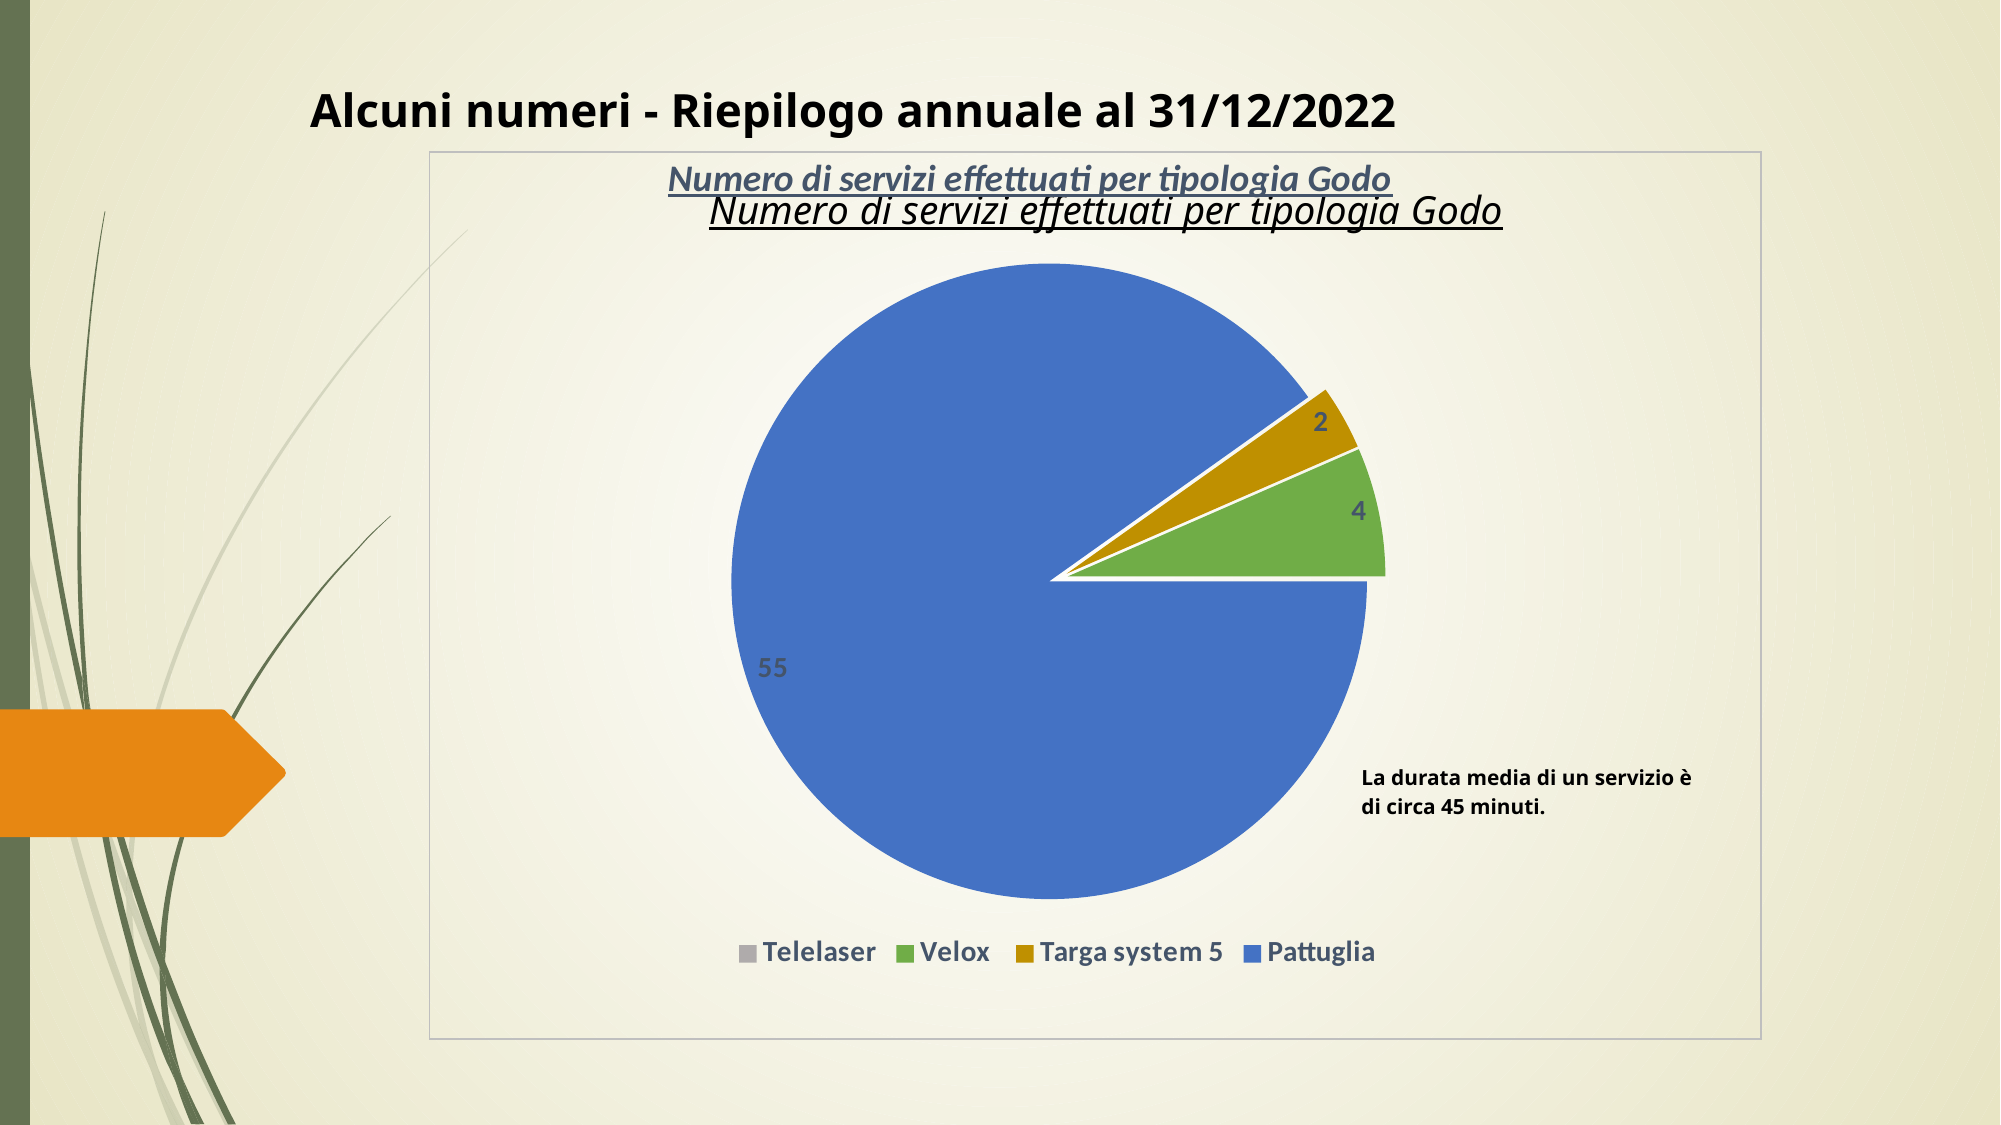

Alcuni numeri - Riepilogo annuale al 31/12/2022
### Chart: Numero di servizi effettuati per tipologia Godo
| Category | Vendite |
|---|---|
| Telelaser | 0.0 |
| Velox | 4.0 |
| Targa system 5 | 2.0 |
| Pattuglia | 55.0 |
### Chart: Numero di servizi effettuati per tipologia Godo
| Category |
|---|La durata media di un servizio è di circa 45 minuti.